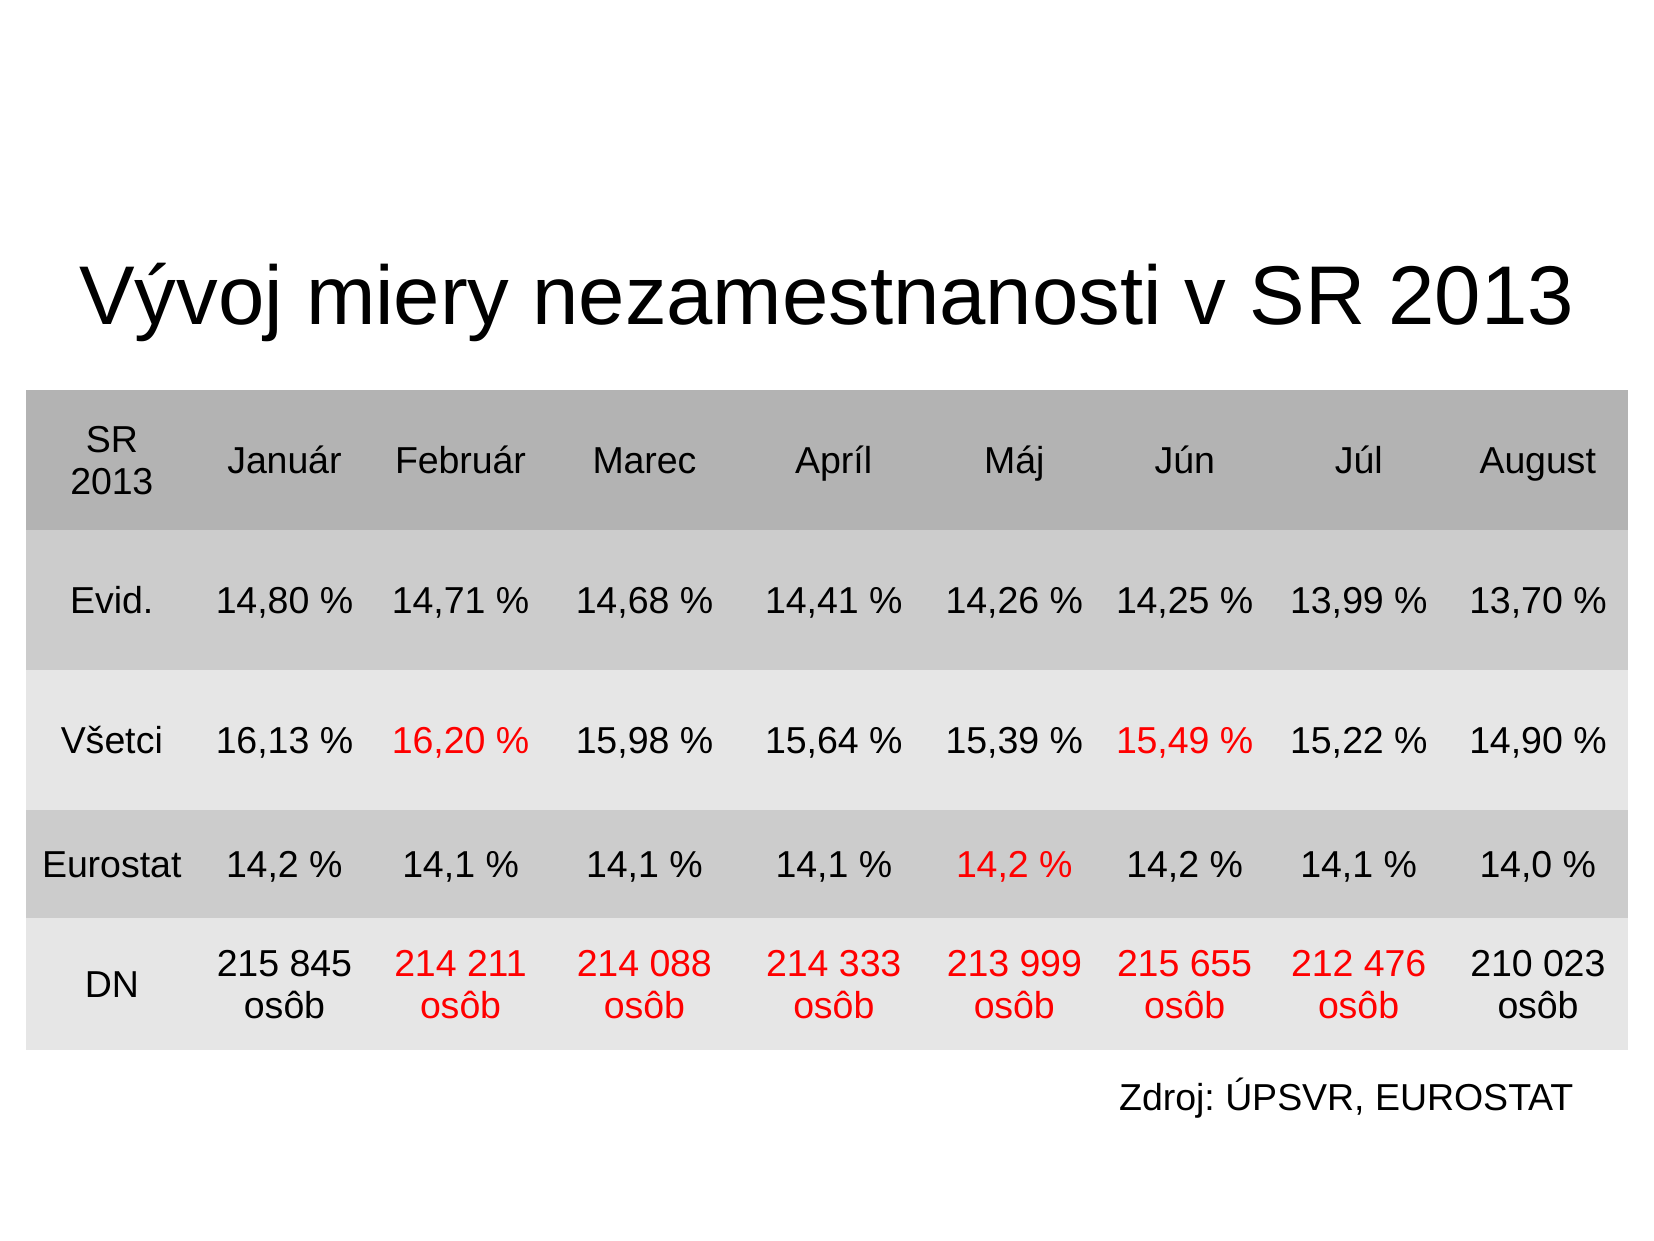

# Vývoj miery nezamestnanosti v SR 2013
| SR 2013 | Január | Február | Marec | Apríl | Máj | Jún | Júl | August |
| --- | --- | --- | --- | --- | --- | --- | --- | --- |
| Evid. | 14,80 % | 14,71 % | 14,68 % | 14,41 % | 14,26 % | 14,25 % | 13,99 % | 13,70 % |
| Všetci | 16,13 % | 16,20 % | 15,98 % | 15,64 % | 15,39 % | 15,49 % | 15,22 % | 14,90 % |
| Eurostat | 14,2 % | 14,1 % | 14,1 % | 14,1 % | 14,2 % | 14,2 % | 14,1 % | 14,0 % |
| DN | 215 845 osôb | 214 211 osôb | 214 088 osôb | 214 333 osôb | 213 999 osôb | 215 655 osôb | 212 476 osôb | 210 023 osôb |
Zdroj: ÚPSVR, EUROSTAT